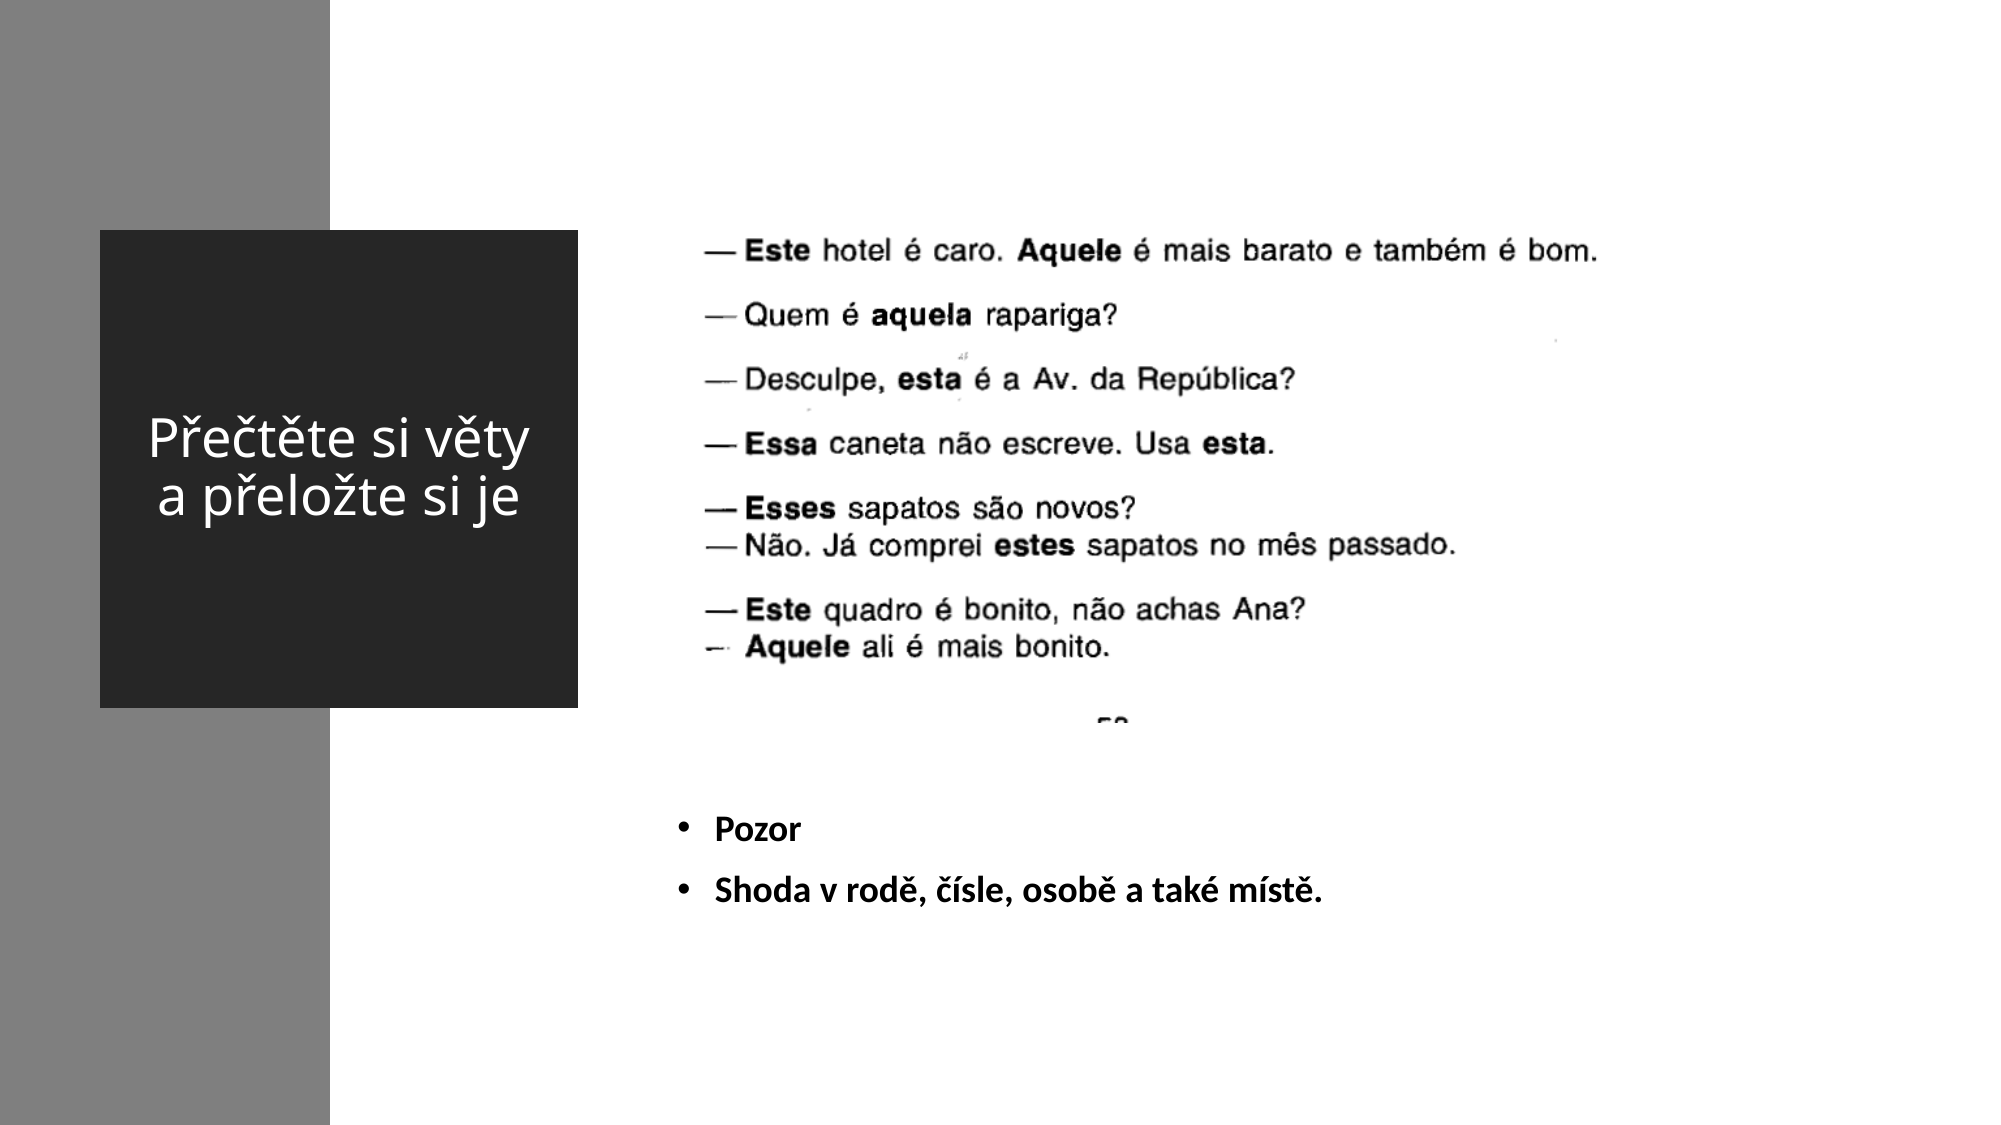

# Přečtěte si věty a přeložte si je
Pozor
Shoda v rodě, čísle, osobě a také místě.